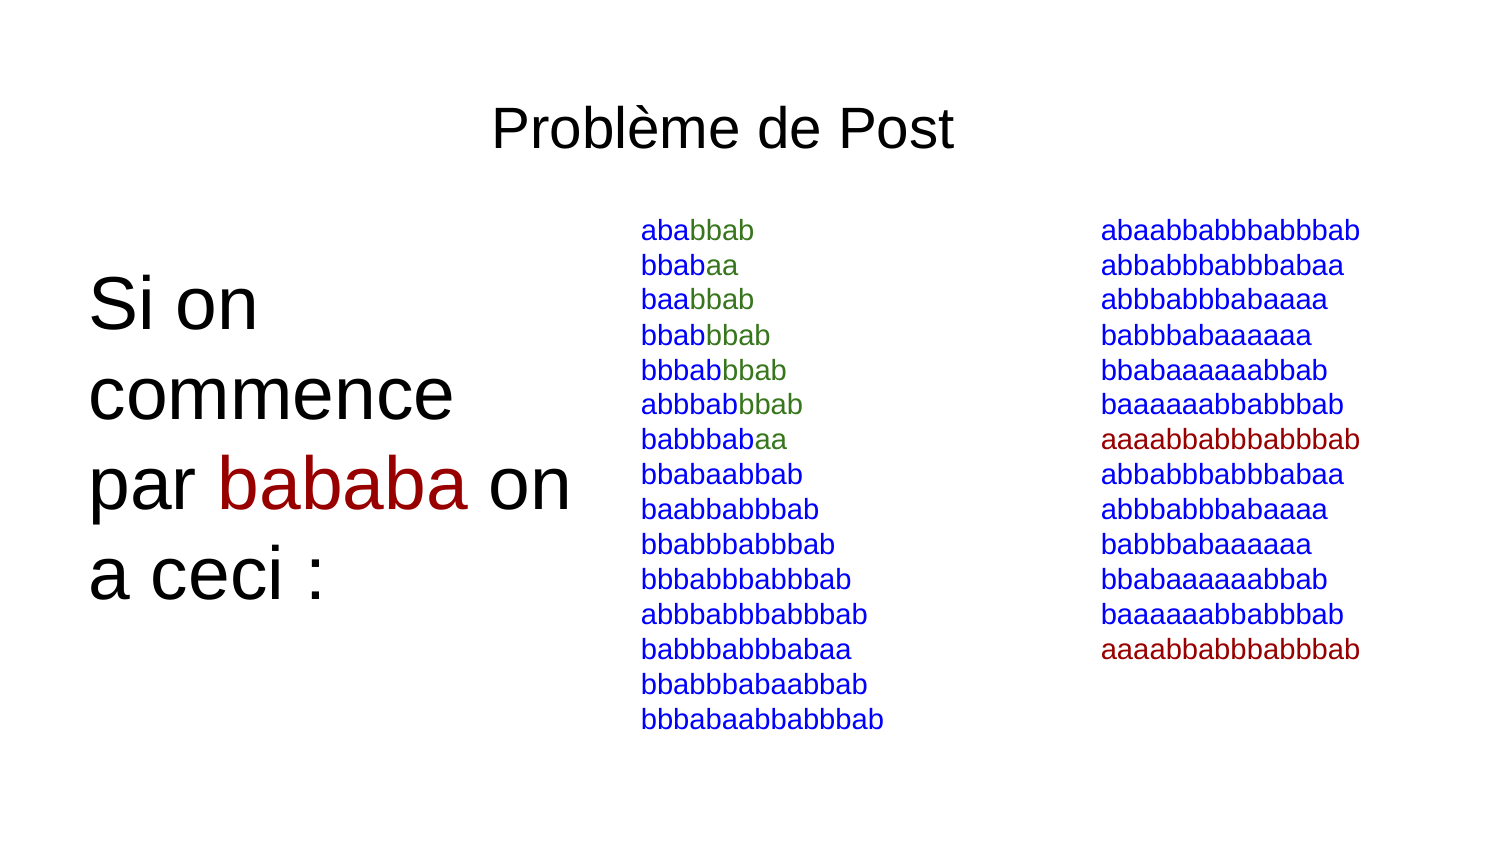

# Problème de Post
ababbab
bbabaa
baabbab
bbabbbab
bbbabbbab
abbbabbbab
babbbabaa
bbabaabbab
baabbabbbab
bbabbbabbbab
bbbabbbabbbab
abbbabbbabbbab
babbbabbbabaa
bbabbbabaabbab
bbbabaabbabbbab
abaabbabbbabbbab
abbabbbabbbabaa
abbbabbbabaaaa
babbbabaaaaaa
bbabaaaaaabbab
baaaaaabbabbbab
aaaabbabbbabbbab
abbabbbabbbabaa
abbbabbbabaaaa
babbbabaaaaaa
bbabaaaaaabbab
baaaaaabbabbbab
aaaabbabbbabbbab
Si on commence par bababa on a ceci :